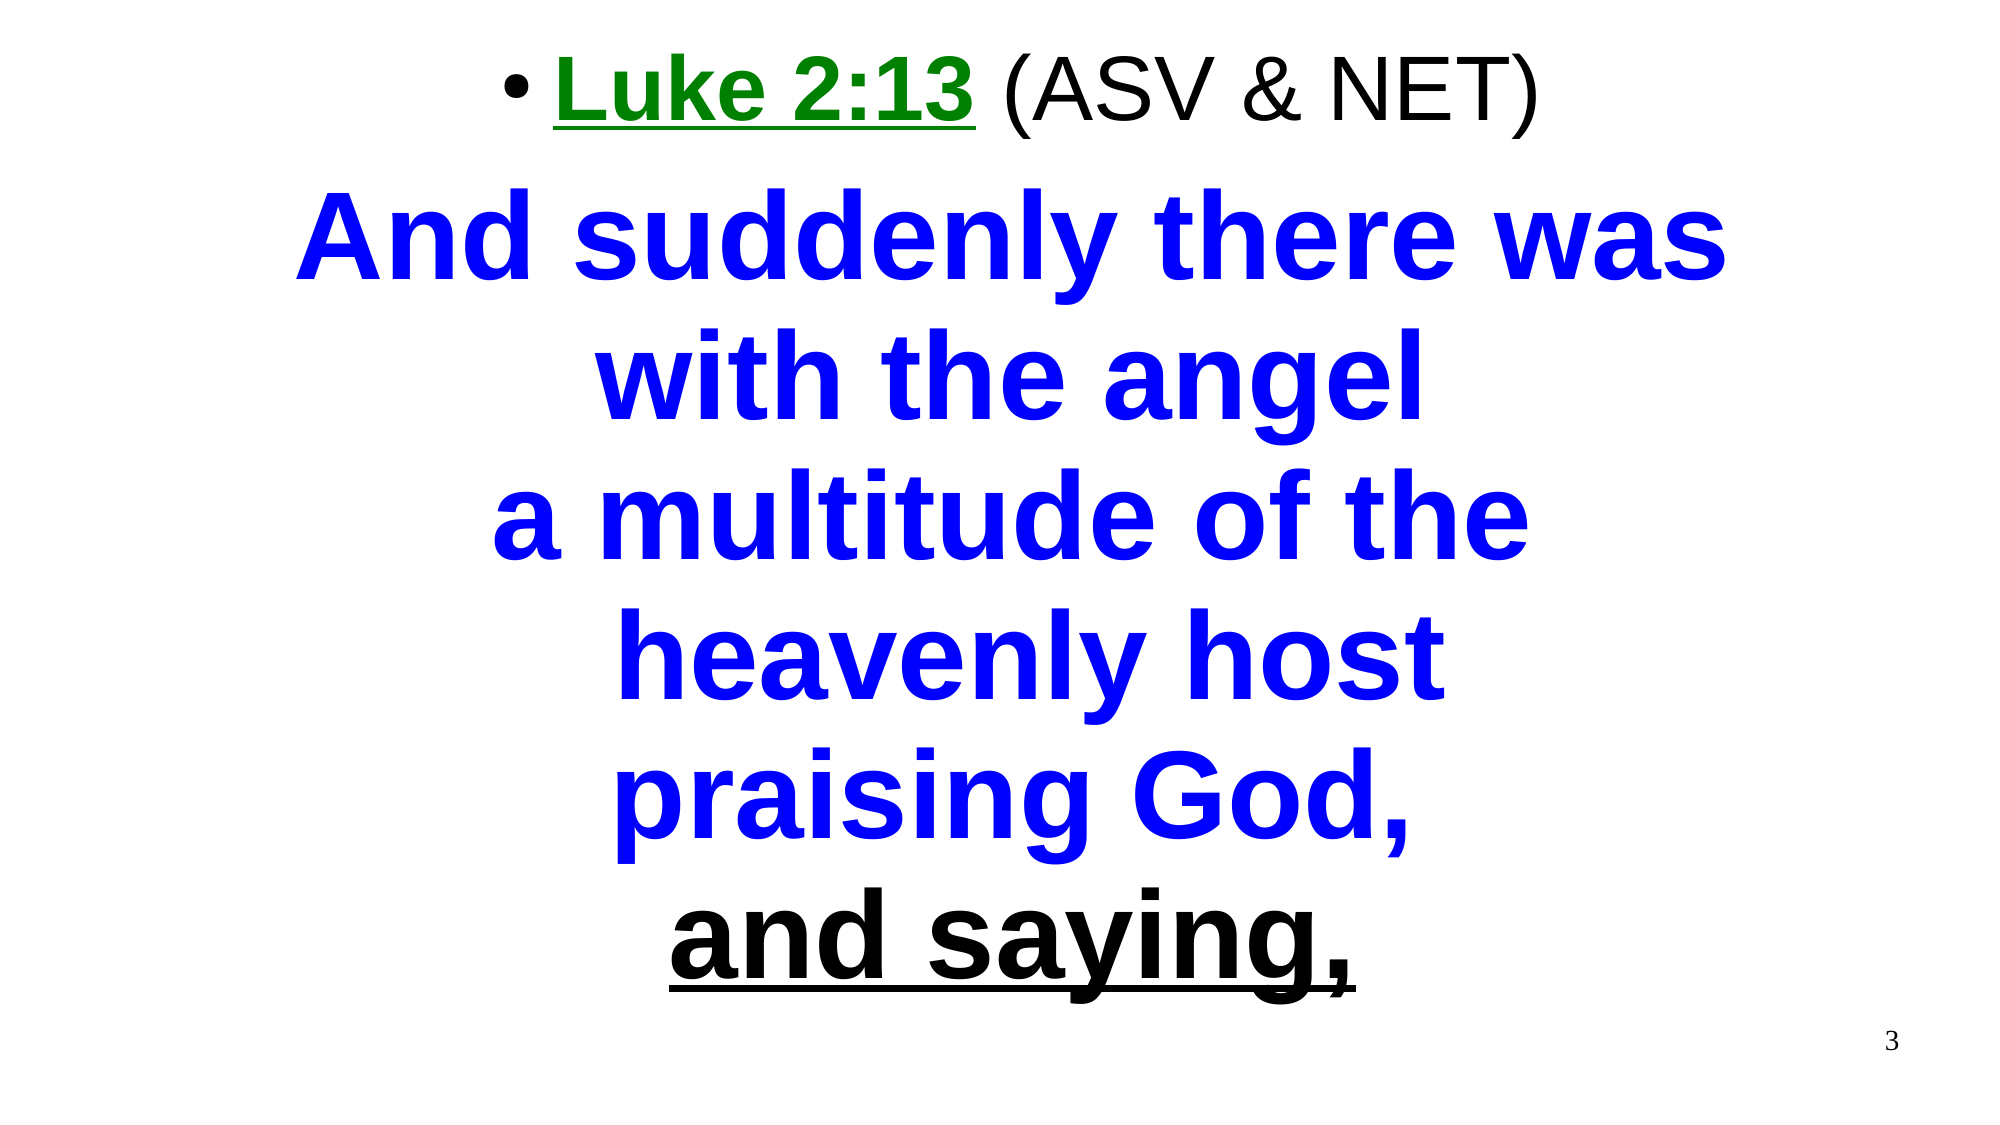

# Luke 2:13 (ASV & NET)
And suddenly there was
 with the angel
a multitude of the
 heavenly host
 praising God,
and saying,
3